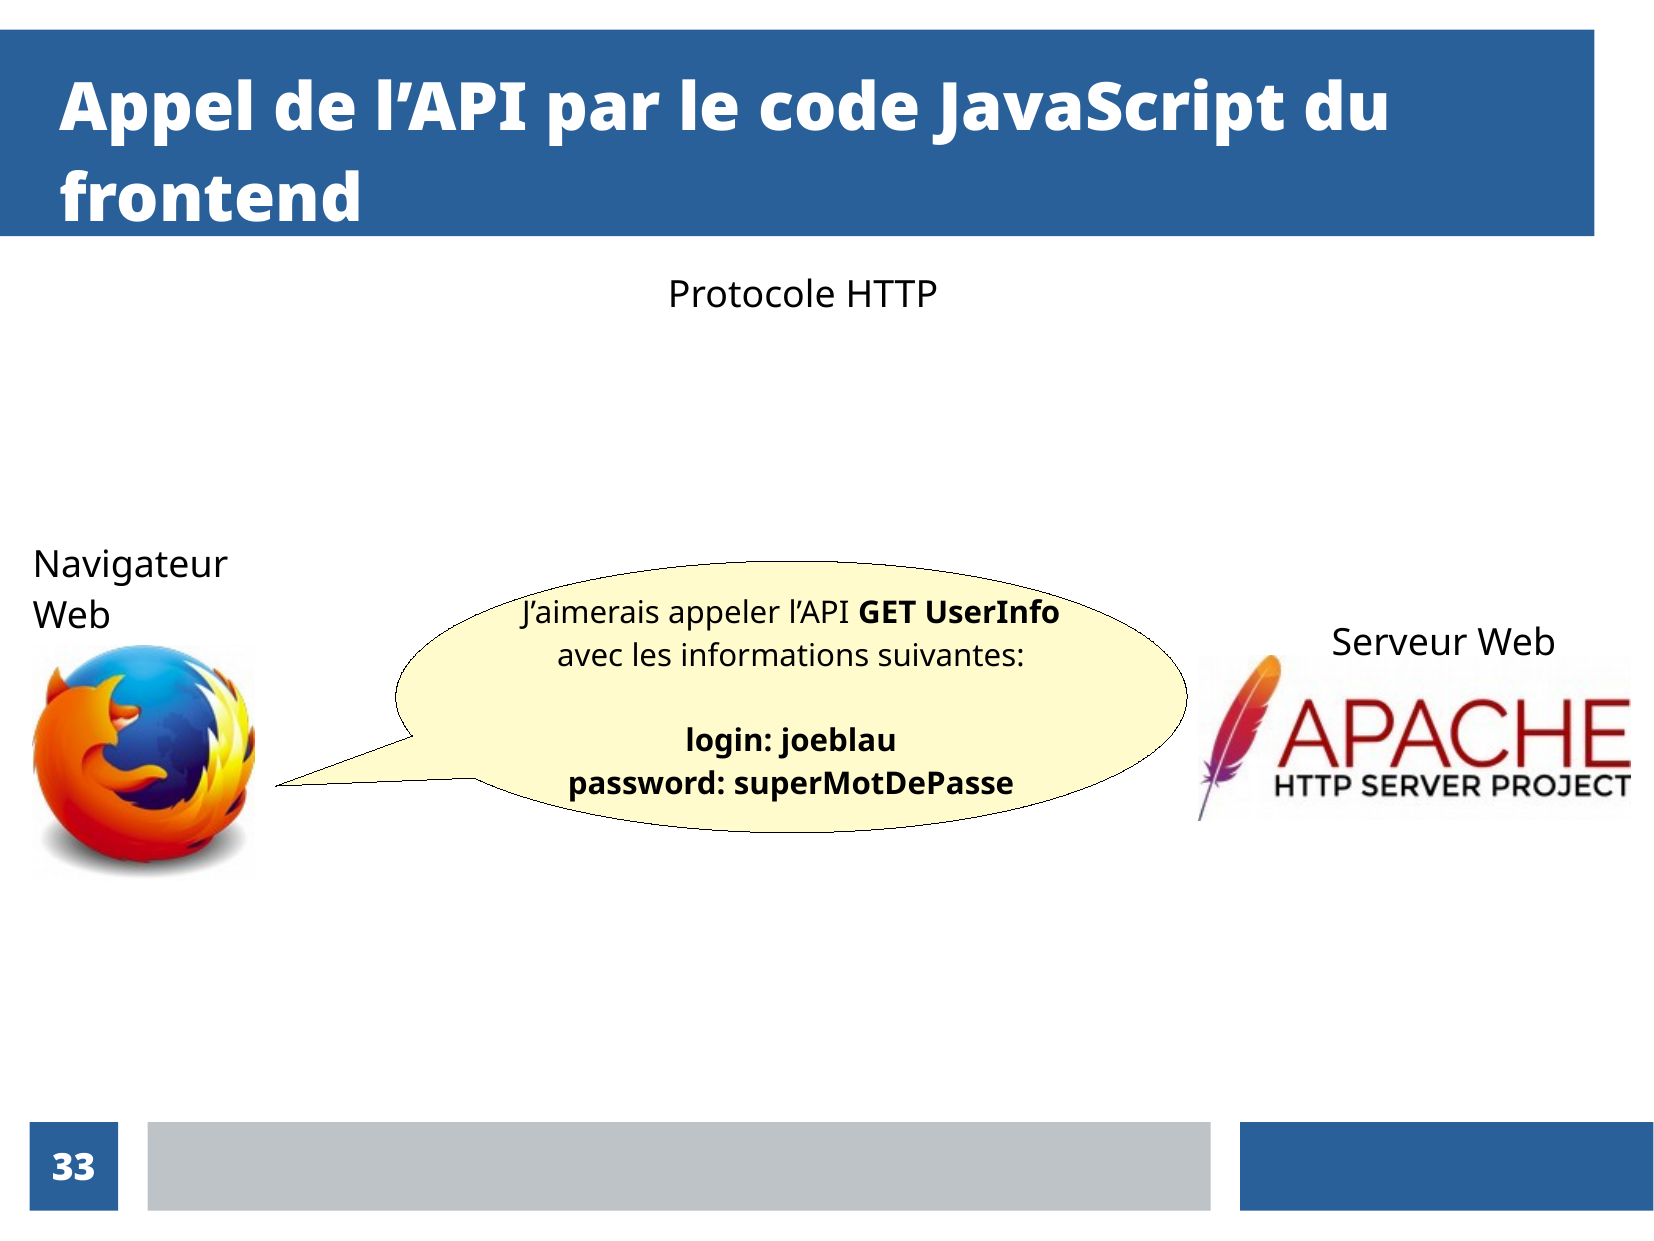

# Appel de l’API par le code JavaScript du frontend
Protocole HTTP
Navigateur Web
J’aimerais appeler l’API GET UserInfo
avec les informations suivantes:
login: joeblau
password: superMotDePasse
Serveur Web
33